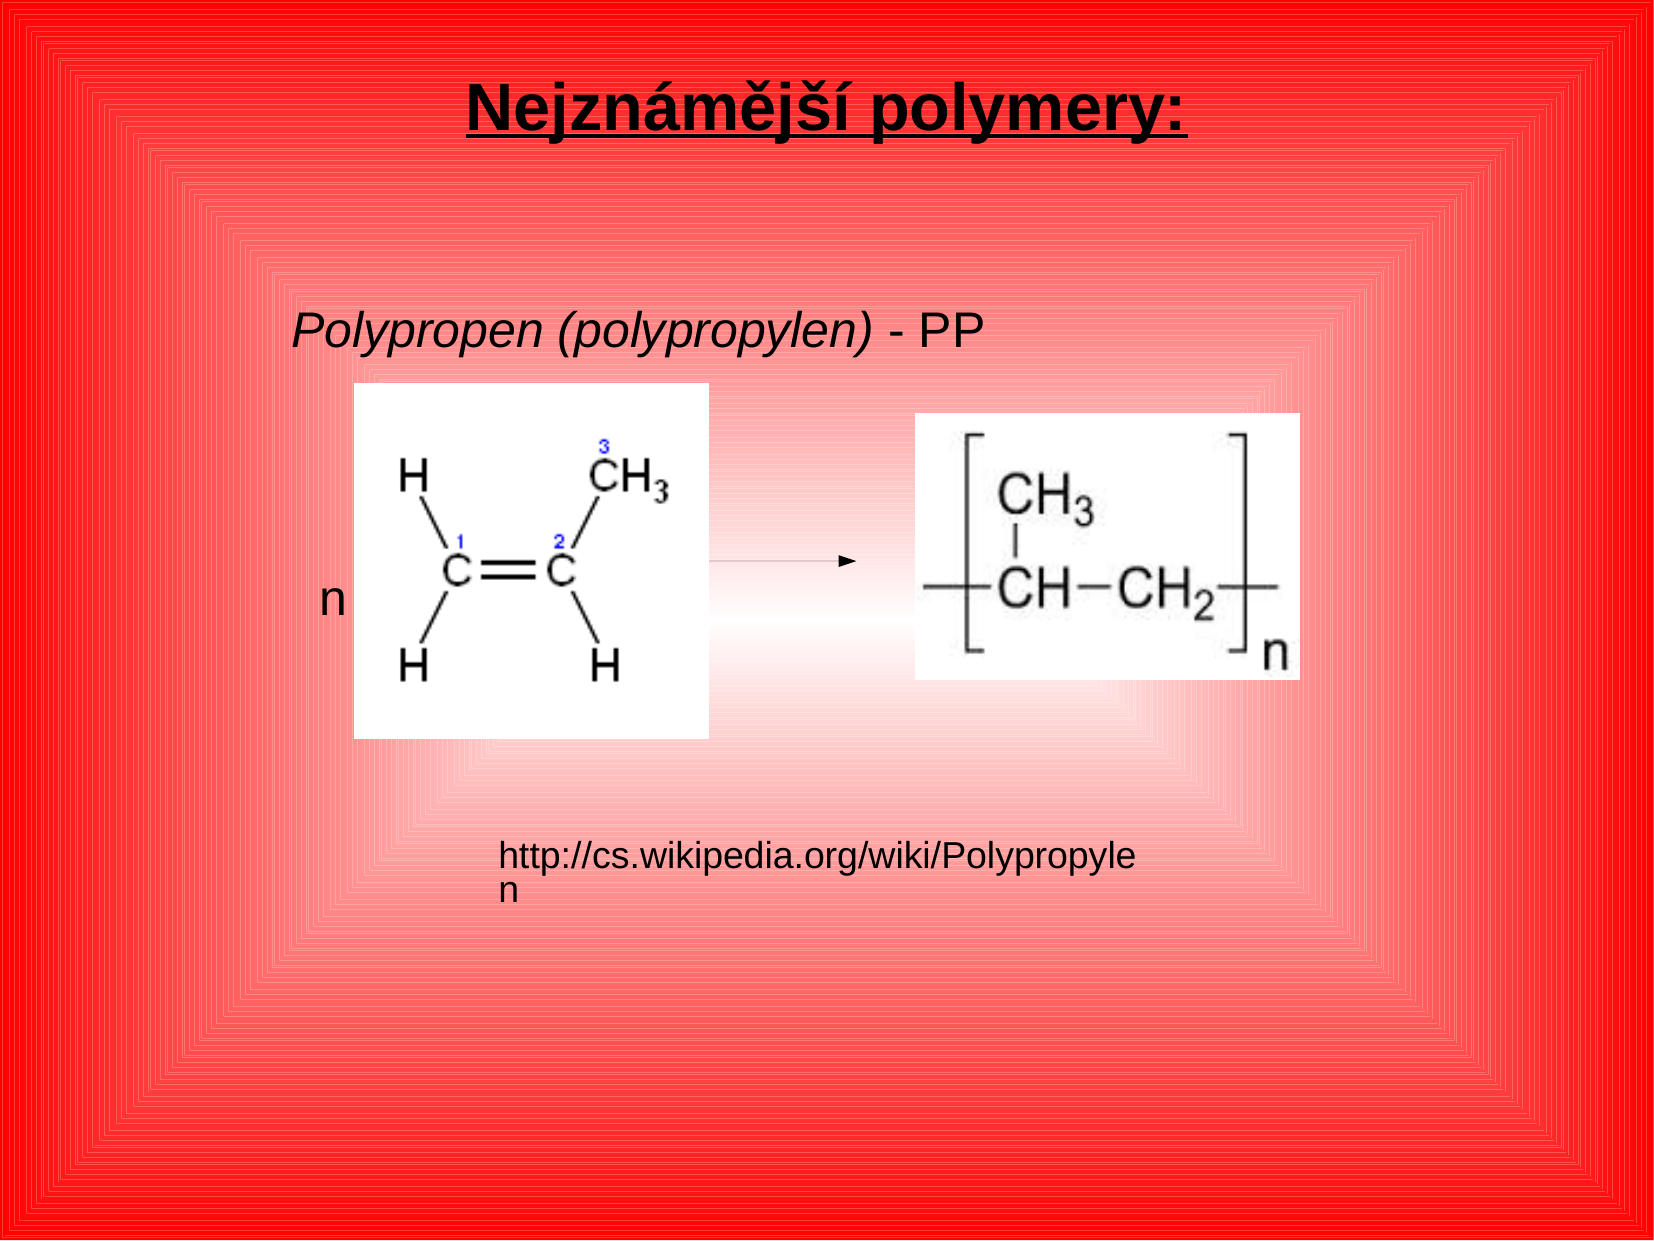

# Nejznámější polymery:
 Polypropen (polypropylen) - PP
 n
http://cs.wikipedia.org/wiki/Polypropylen